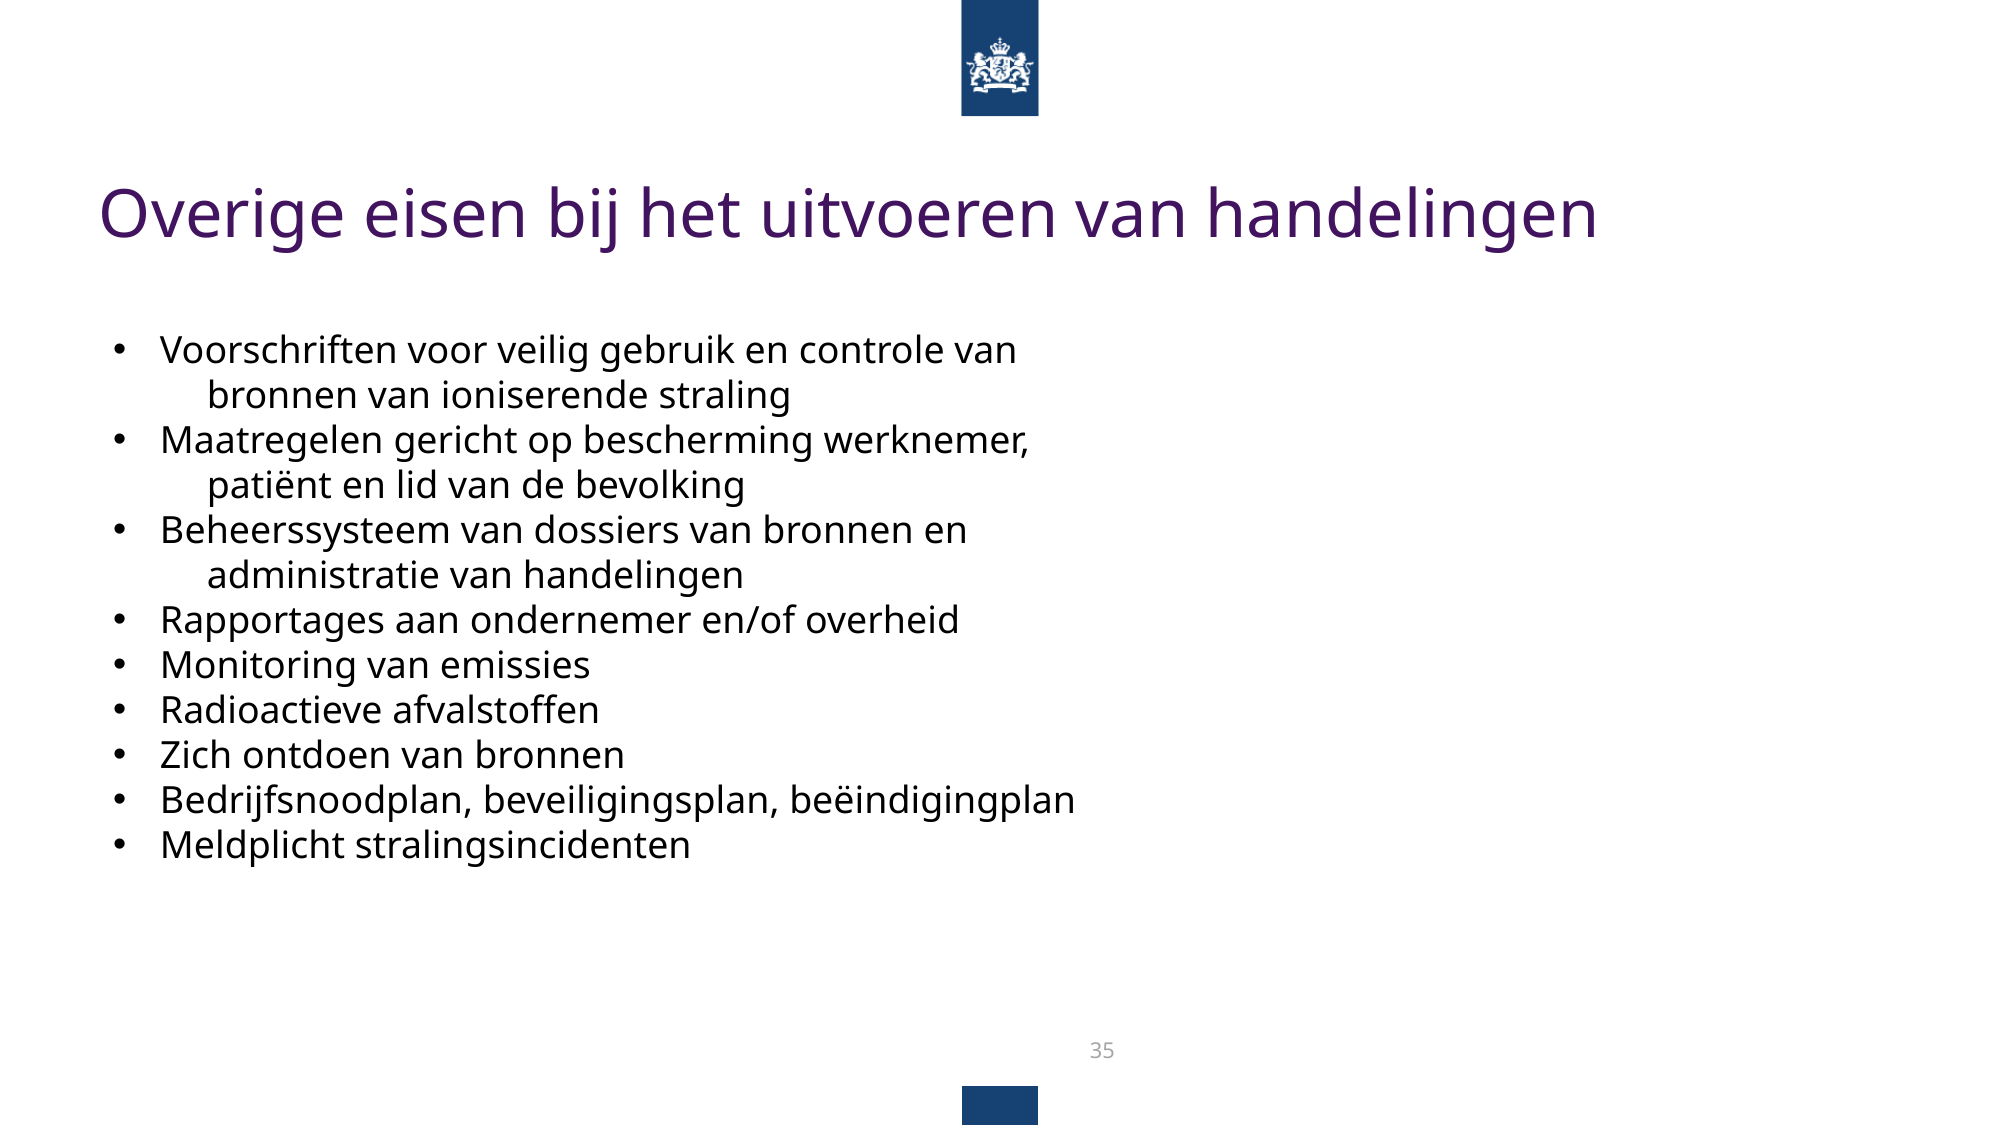

# Overige eisen bij het uitvoeren van handelingen
Voorschriften voor veilig gebruik en controle van bronnen van ioniserende straling
Maatregelen gericht op bescherming werknemer, patiënt en lid van de bevolking
Beheerssysteem van dossiers van bronnen en administratie van handelingen
Rapportages aan ondernemer en/of overheid
Monitoring van emissies
Radioactieve afvalstoffen
Zich ontdoen van bronnen
Bedrijfsnoodplan, beveiligingsplan, beëindigingplan
Meldplicht stralingsincidenten